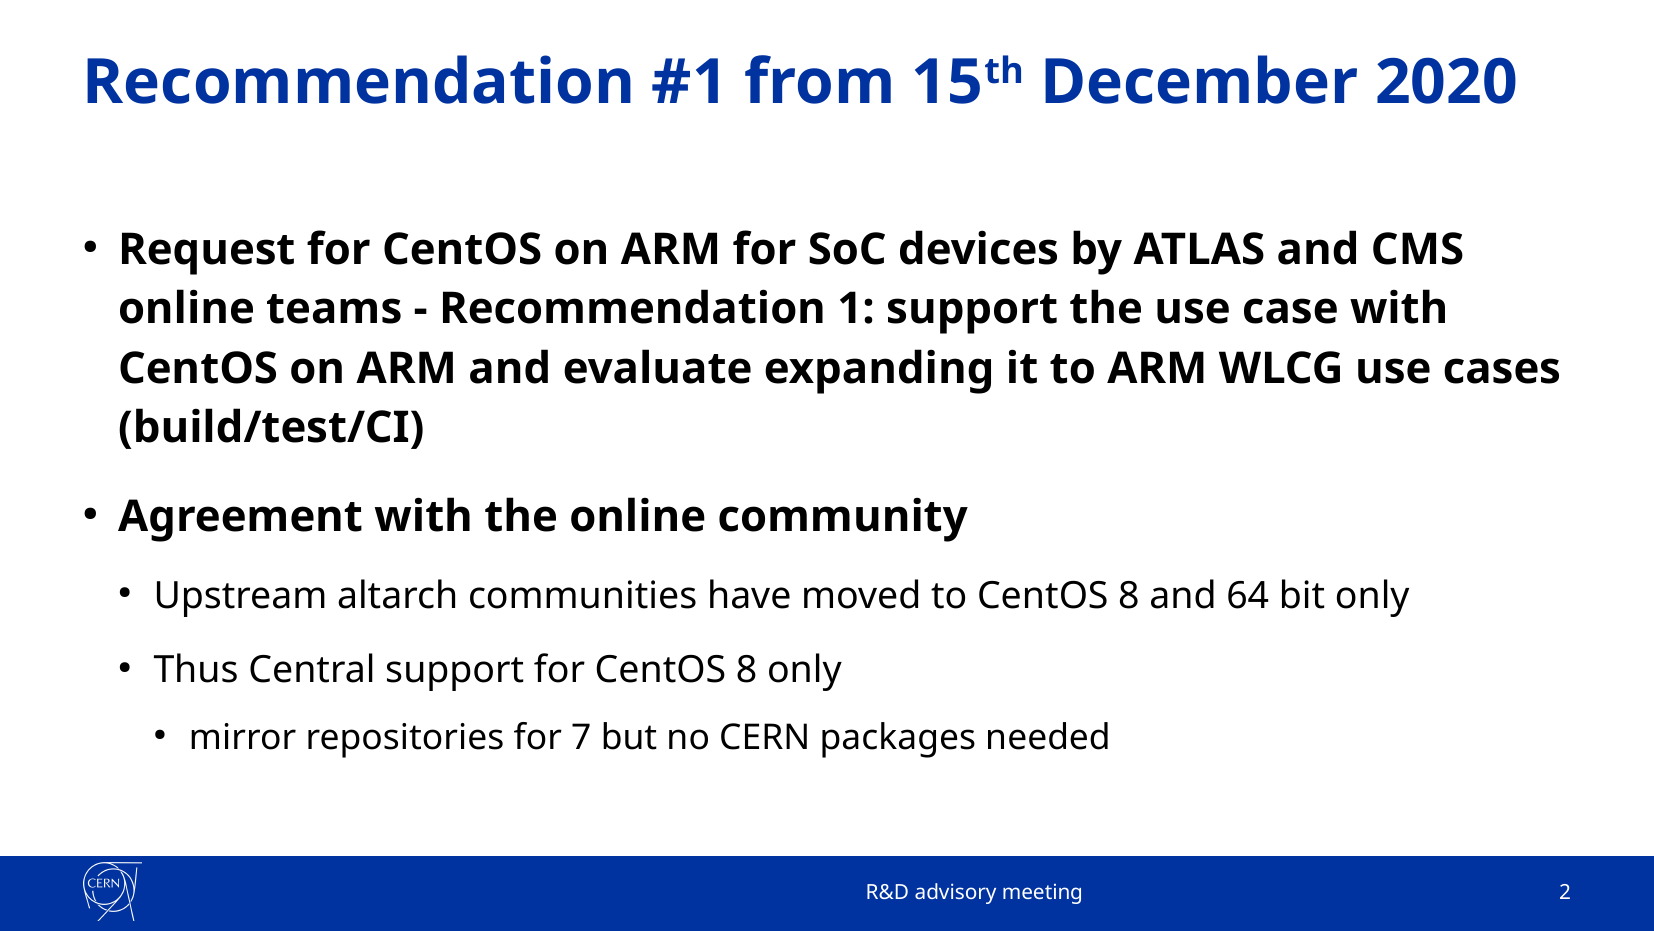

# Recommendation #1 from 15th December 2020
Request for CentOS on ARM for SoC devices by ATLAS and CMS online teams - Recommendation 1: support the use case with CentOS on ARM and evaluate expanding it to ARM WLCG use cases (build/test/CI)
Agreement with the online community
Upstream altarch communities have moved to CentOS 8 and 64 bit only
Thus Central support for CentOS 8 only
mirror repositories for 7 but no CERN packages needed
R&D advisory meeting
2